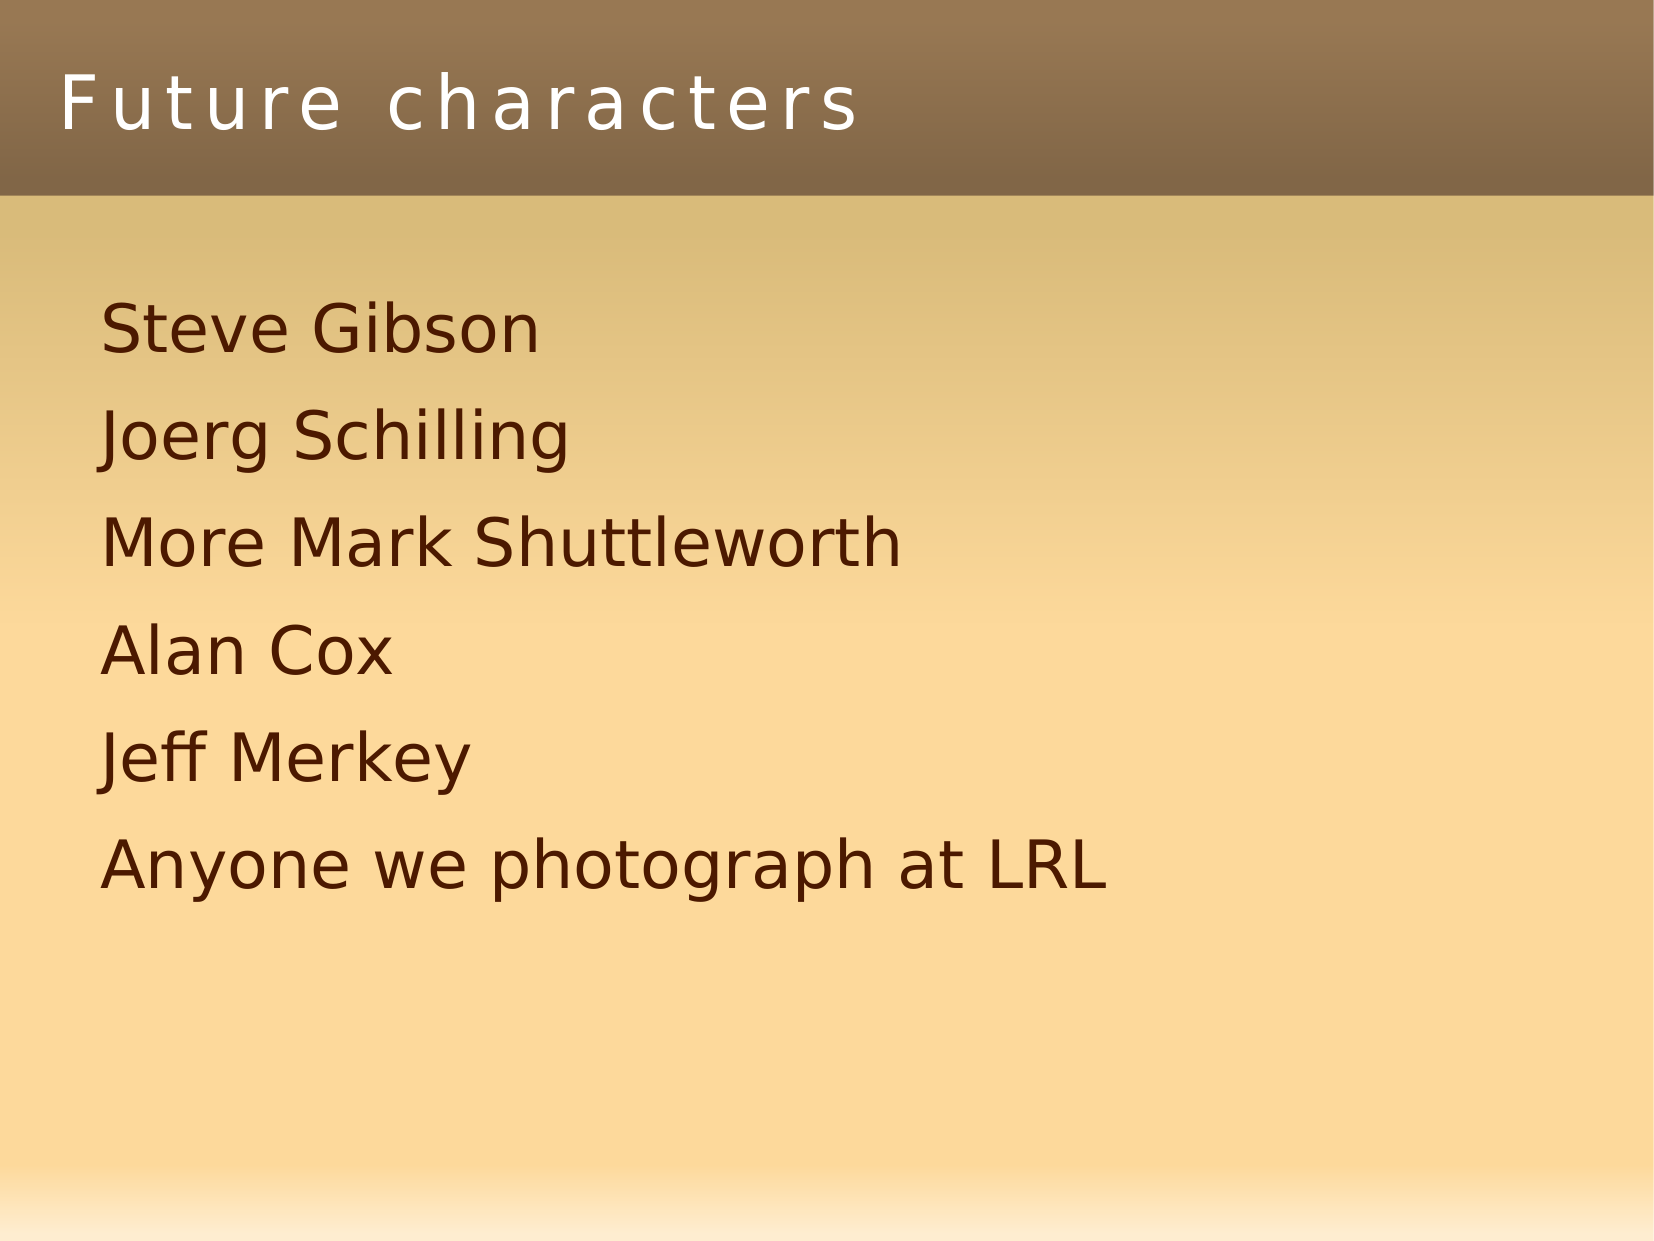

# Future characters
Steve Gibson
Joerg Schilling
More Mark Shuttleworth
Alan Cox
Jeff Merkey
Anyone we photograph at LRL